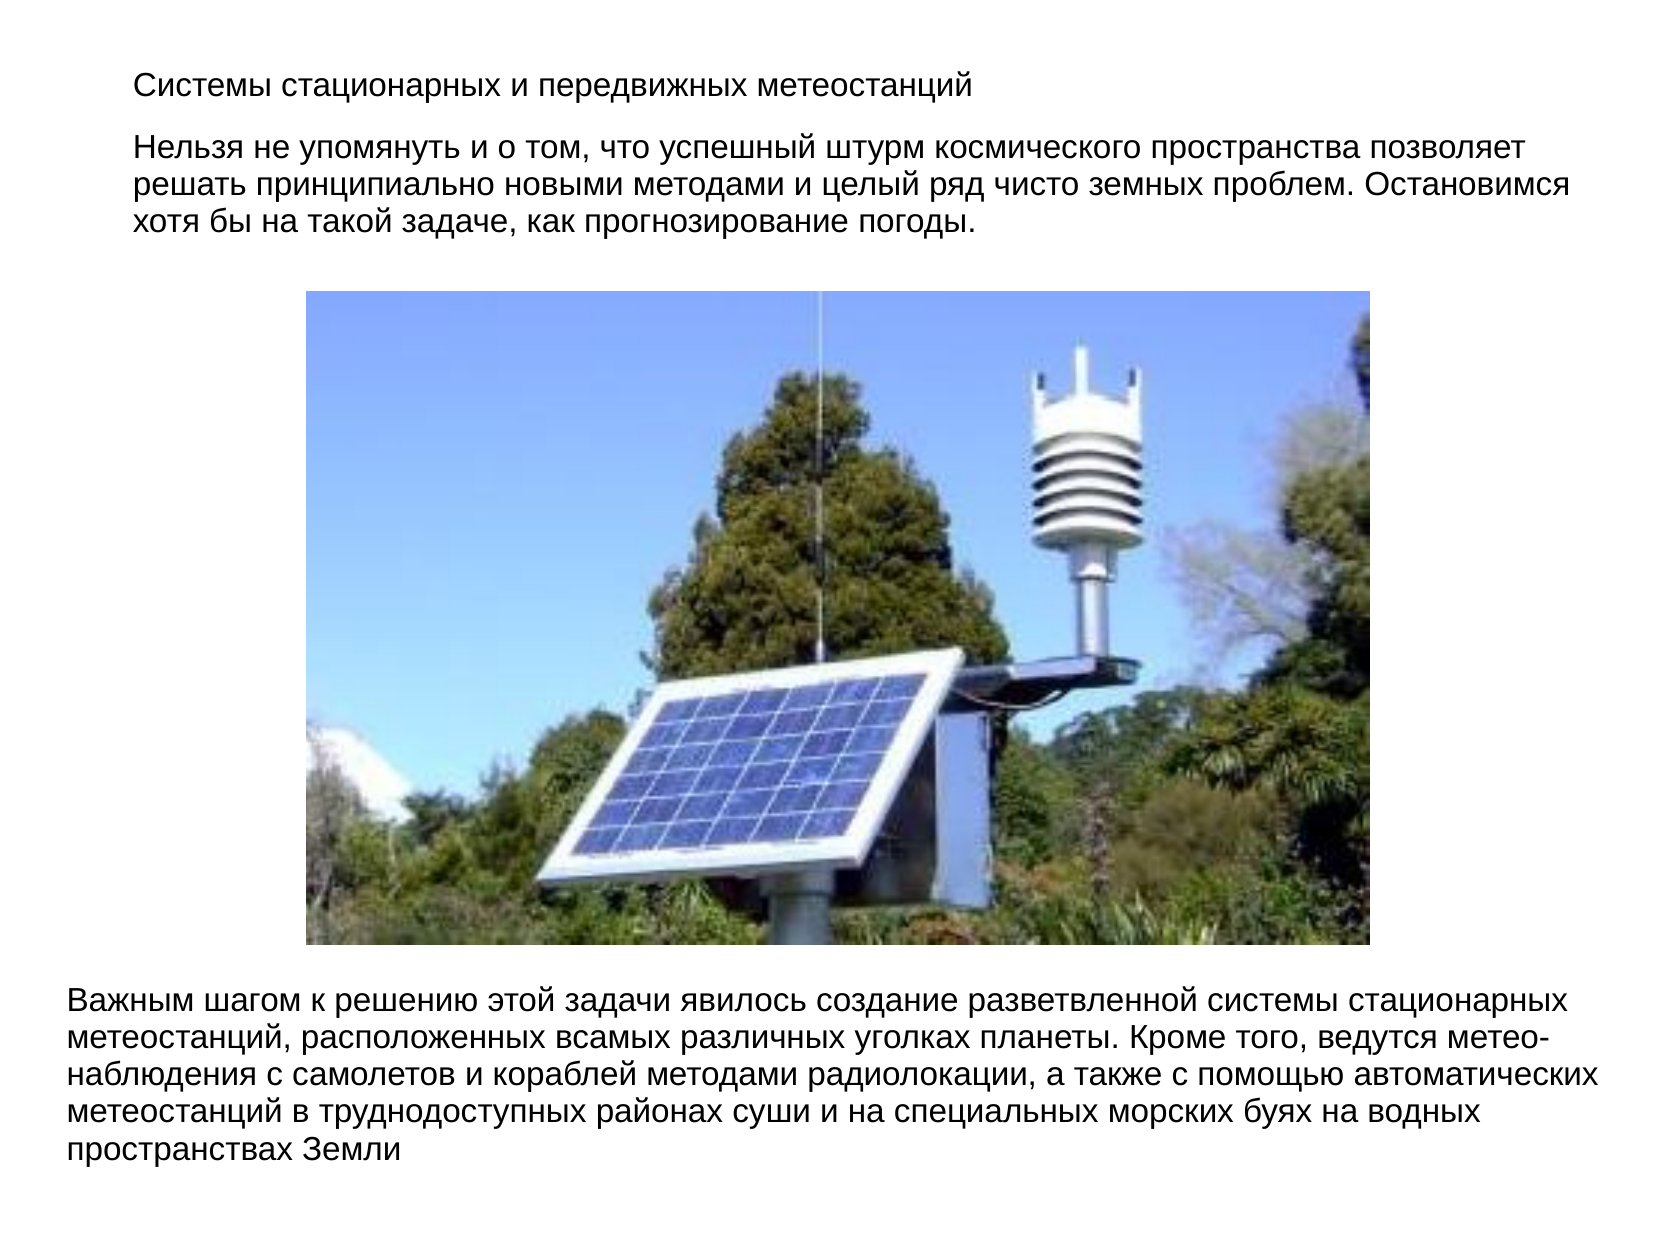

Системы стационарных и передвижных метеостанций
Нельзя не упомянуть и о том, что успешный штурм космического пространства позволяет решать принципиально новыми методами и целый ряд чисто земных проблем. Остановимся хотя бы на такой задаче, как прогнозирование погоды.
Важным шагом к решению этой задачи явилось создание разветвленной системы стационарных метеостанций, расположенных всамых различных уголках планеты. Кроме того, ведутся метео-наблюдения с самолетов и кораблей методами радиолокации, а также с помощью автоматических метеостанций в труднодоступных районах суши и на специальных морских буях на водных пространствах Земли